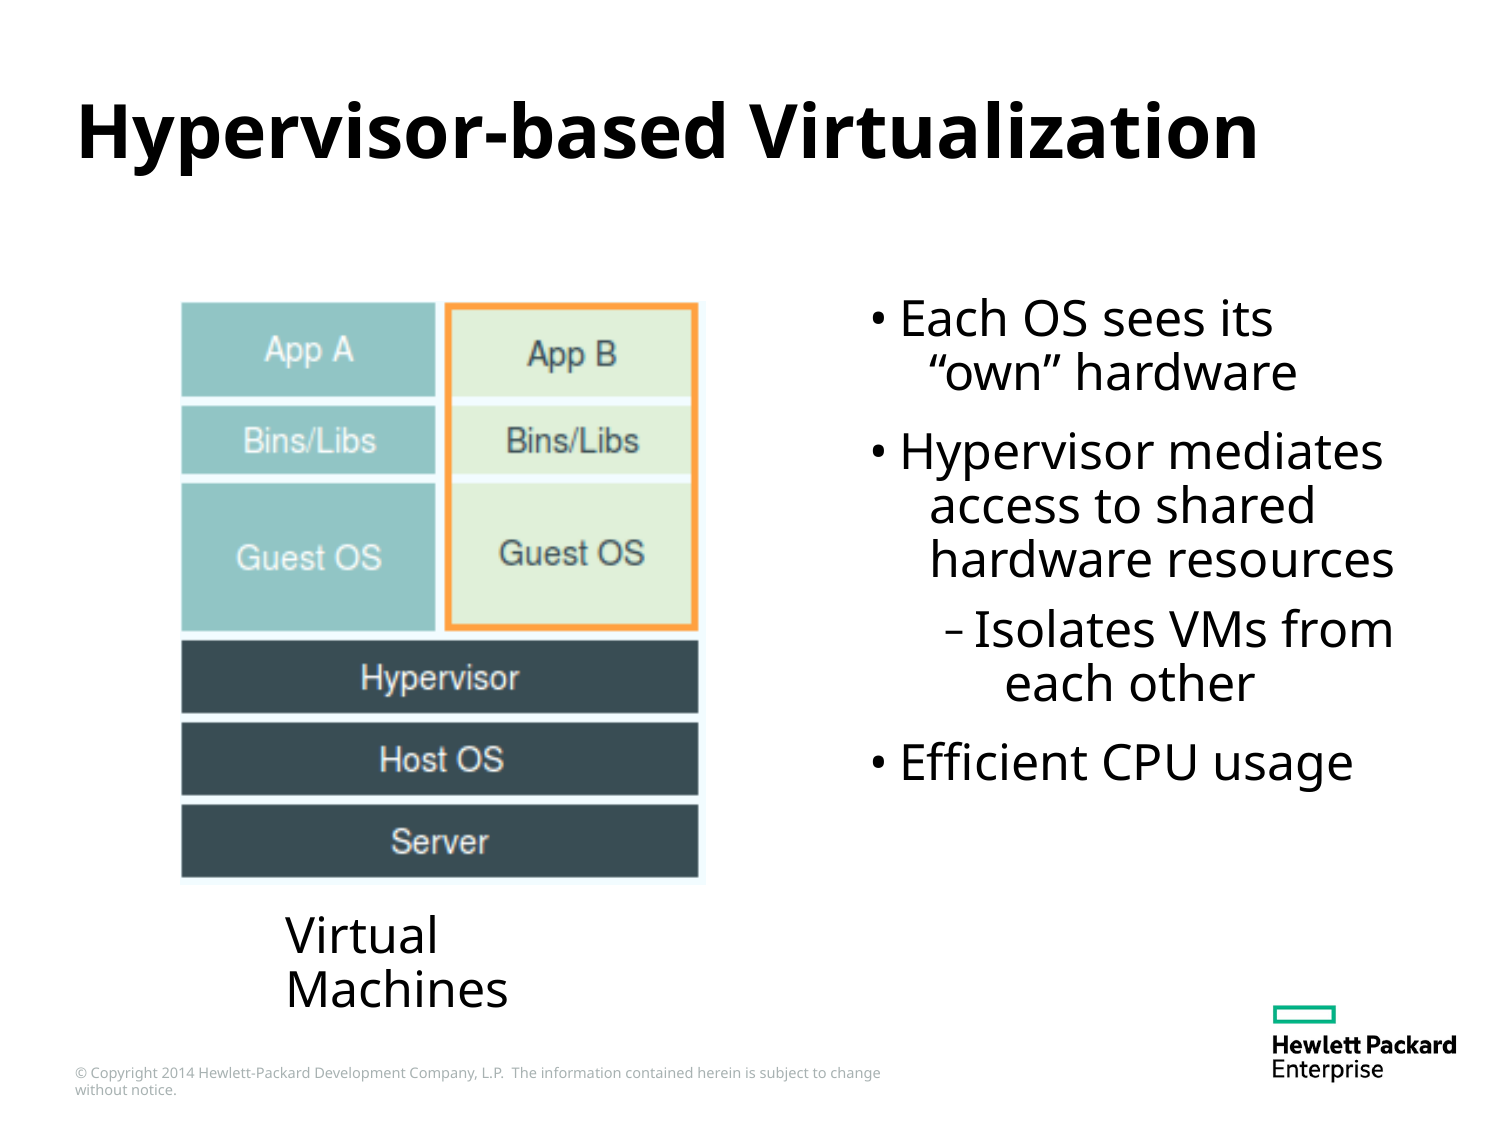

# Hypervisor-based Virtualization
Each OS sees its “own” hardware
Hypervisor mediates access to shared hardware resources
Isolates VMs from each other
Efficient CPU usage
Virtual Machines